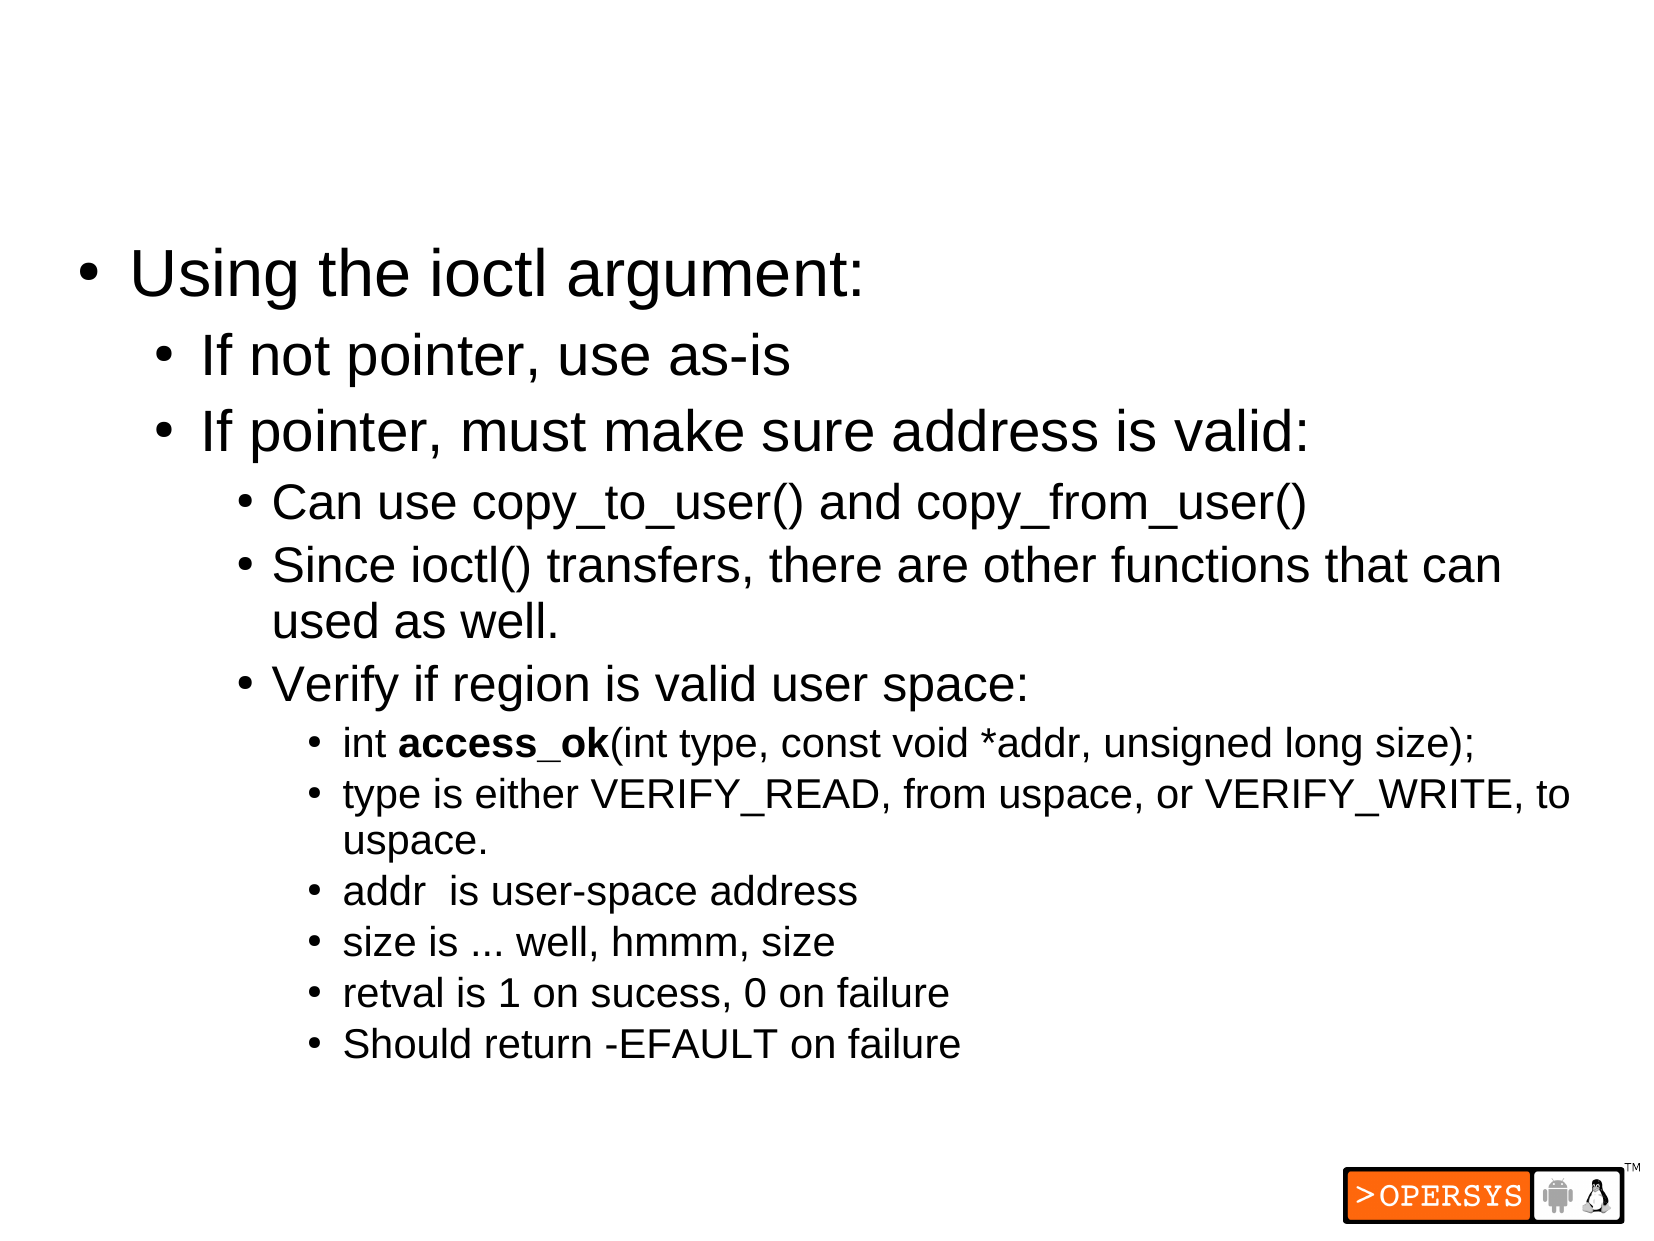

# Using the ioctl argument:
If not pointer, use as-is
If pointer, must make sure address is valid:
Can use copy_to_user() and copy_from_user()
Since ioctl() transfers, there are other functions that can used as well.
Verify if region is valid user space:
int access_ok(int type, const void *addr, unsigned long size);
type is either VERIFY_READ, from uspace, or VERIFY_WRITE, to uspace.
addr is user-space address
size is ... well, hmmm, size
retval is 1 on sucess, 0 on failure
Should return -EFAULT on failure